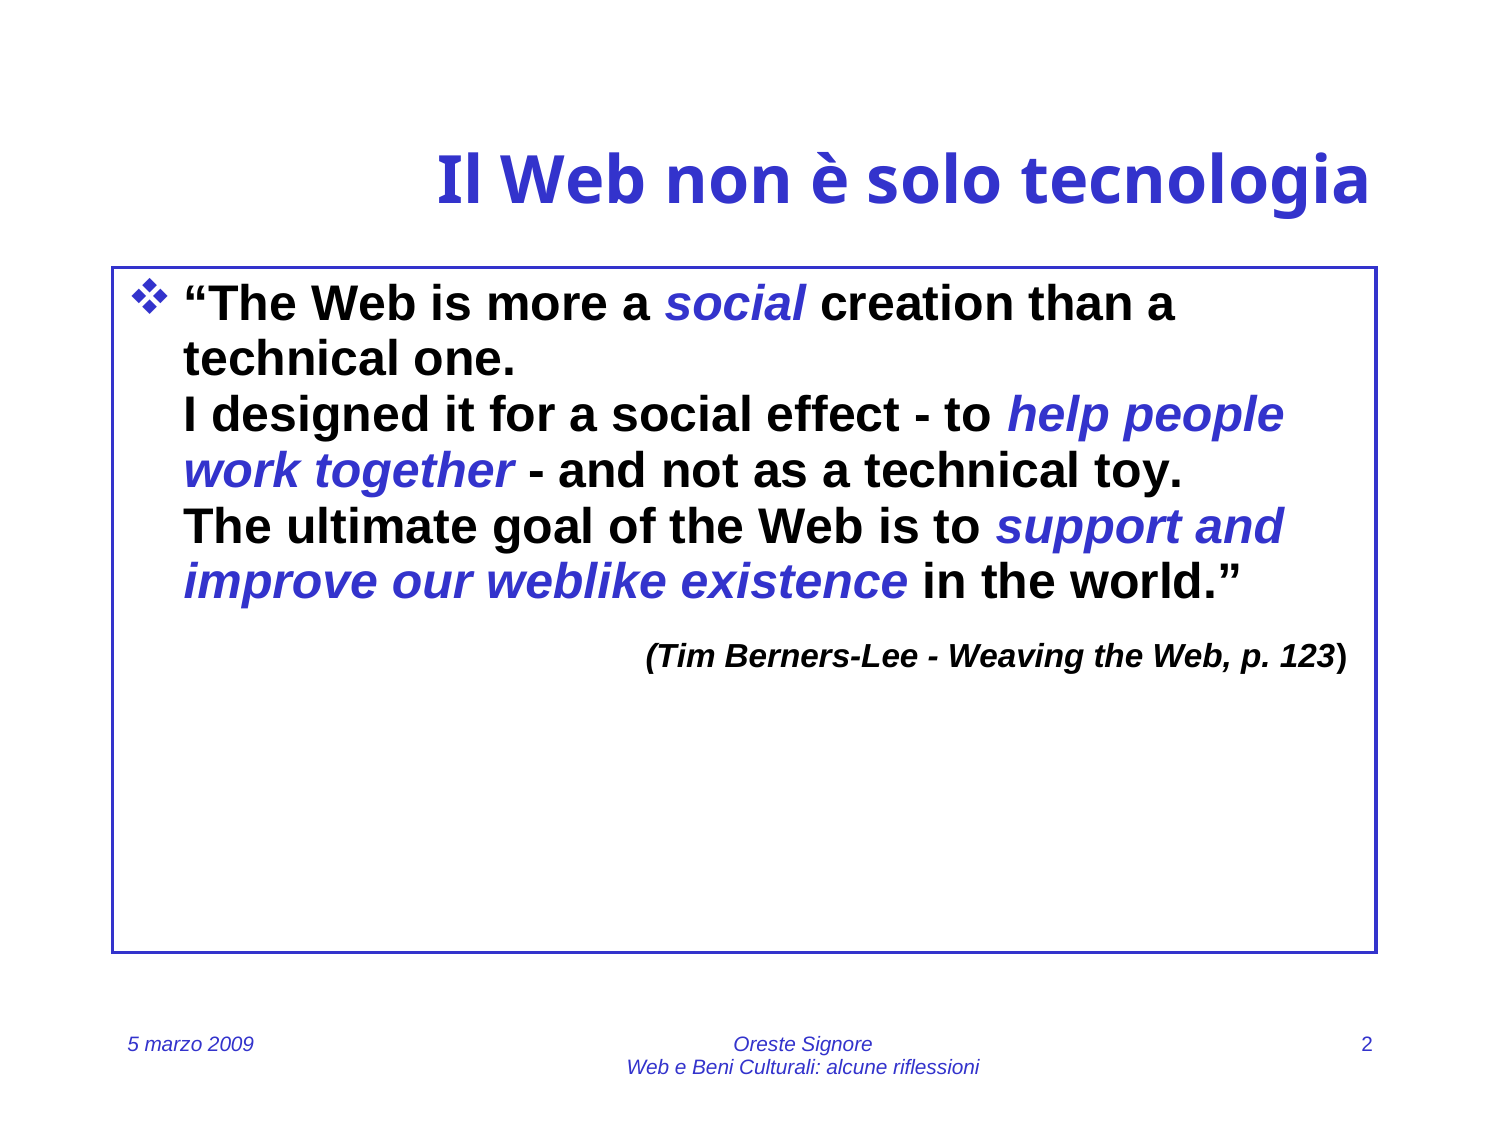

# Il Web non è solo tecnologia
“The Web is more a social creation than a technical one.
I designed it for a social effect - to help people work together - and not as a technical toy.
The ultimate goal of the Web is to support and improve our weblike existence in the world.”
(Tim Berners-Lee - Weaving the Web, p. 123)
Oreste Signore
Rappresentare la conoscenza archeologica: dalla catalogazione cartacea al web semantico
2